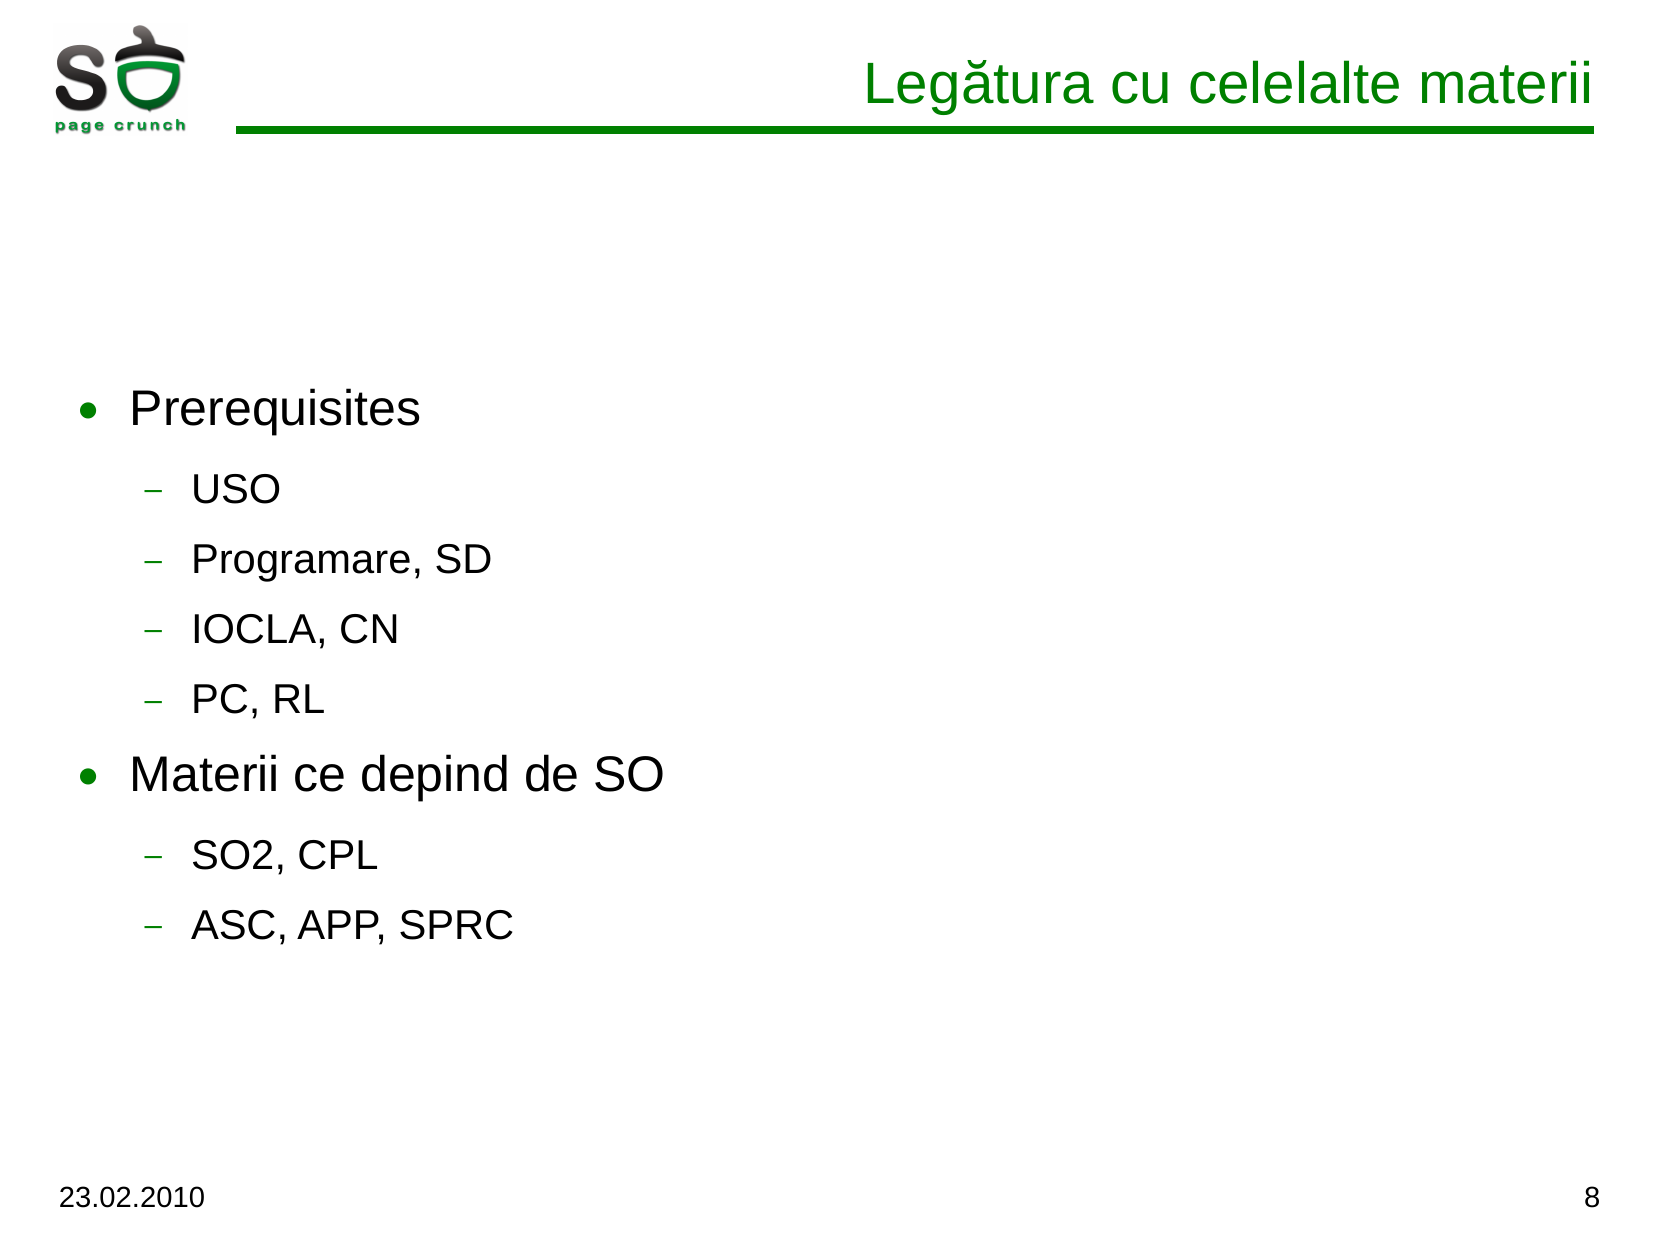

# Legătura cu celelalte materii
Prerequisites
USO
Programare, SD
IOCLA, CN
PC, RL
Materii ce depind de SO
SO2, CPL
ASC, APP, SPRC
23.02.2010
8